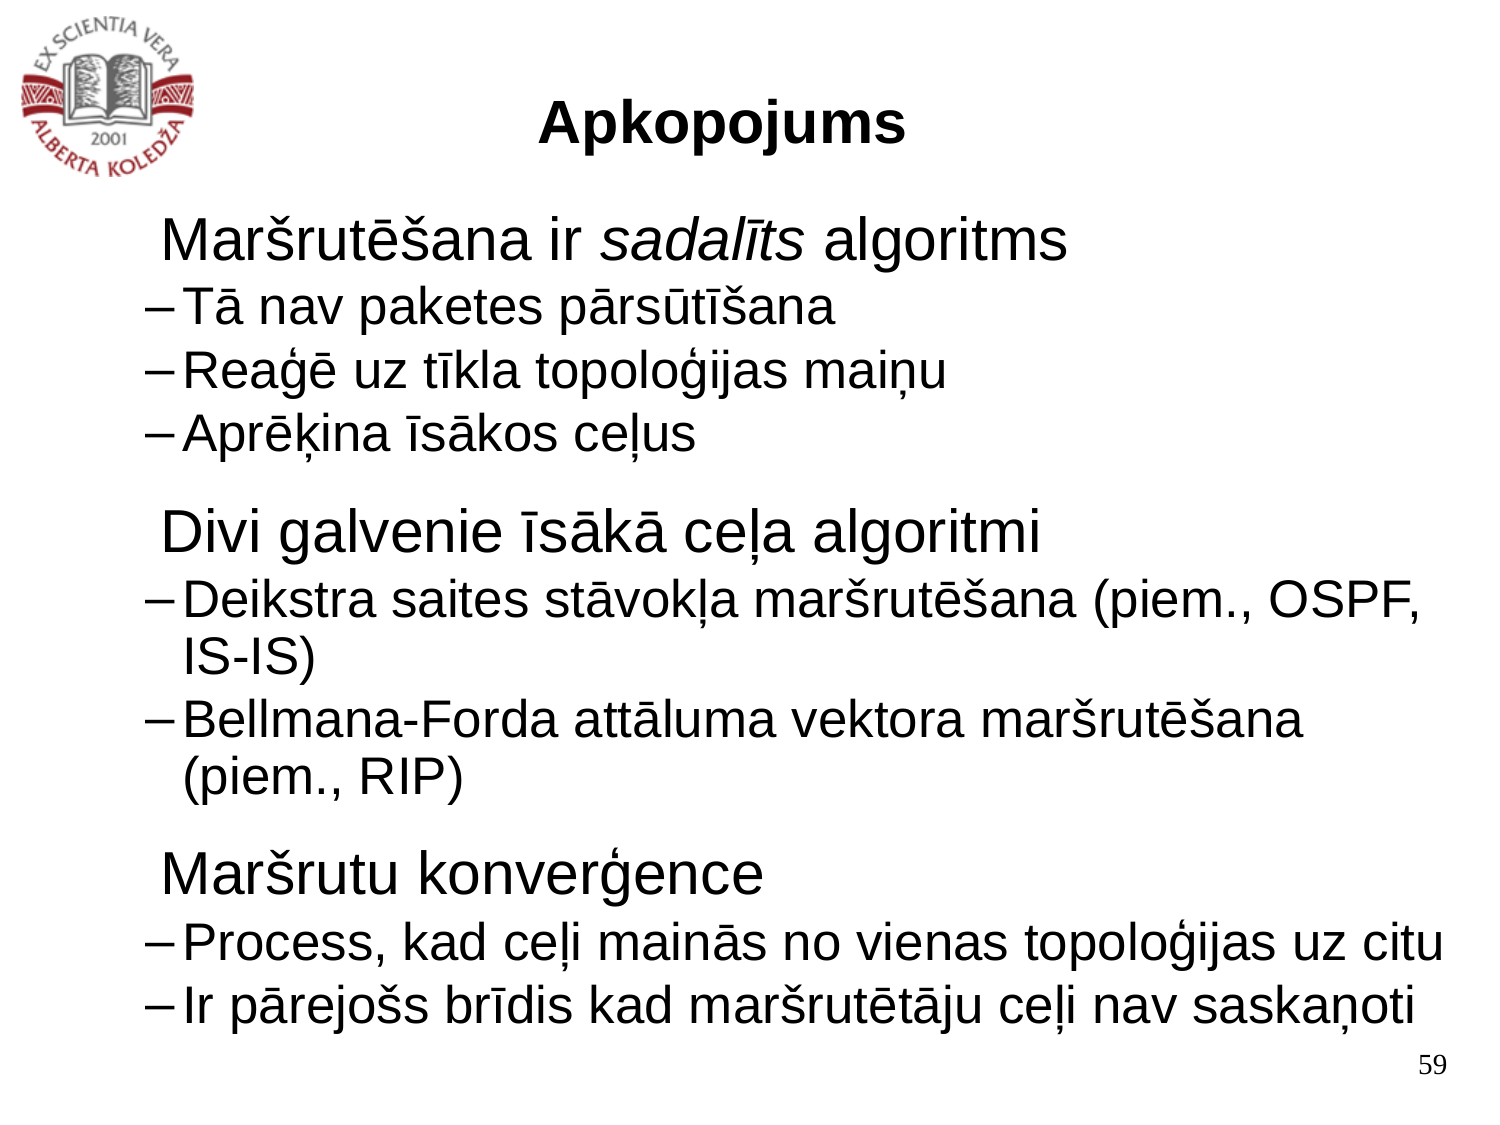

# Apkopojums
Maršrutēšana ir sadalīts algoritms
Tā nav paketes pārsūtīšana
Reaģē uz tīkla topoloģijas maiņu
Aprēķina īsākos ceļus
Divi galvenie īsākā ceļa algoritmi
Deikstra saites stāvokļa maršrutēšana (piem., OSPF, IS-IS)
Bellmana-Forda attāluma vektora maršrutēšana (piem., RIP)
Maršrutu konverģence
Process, kad ceļi mainās no vienas topoloģijas uz citu
Ir pārejošs brīdis kad maršrutētāju ceļi nav saskaņoti